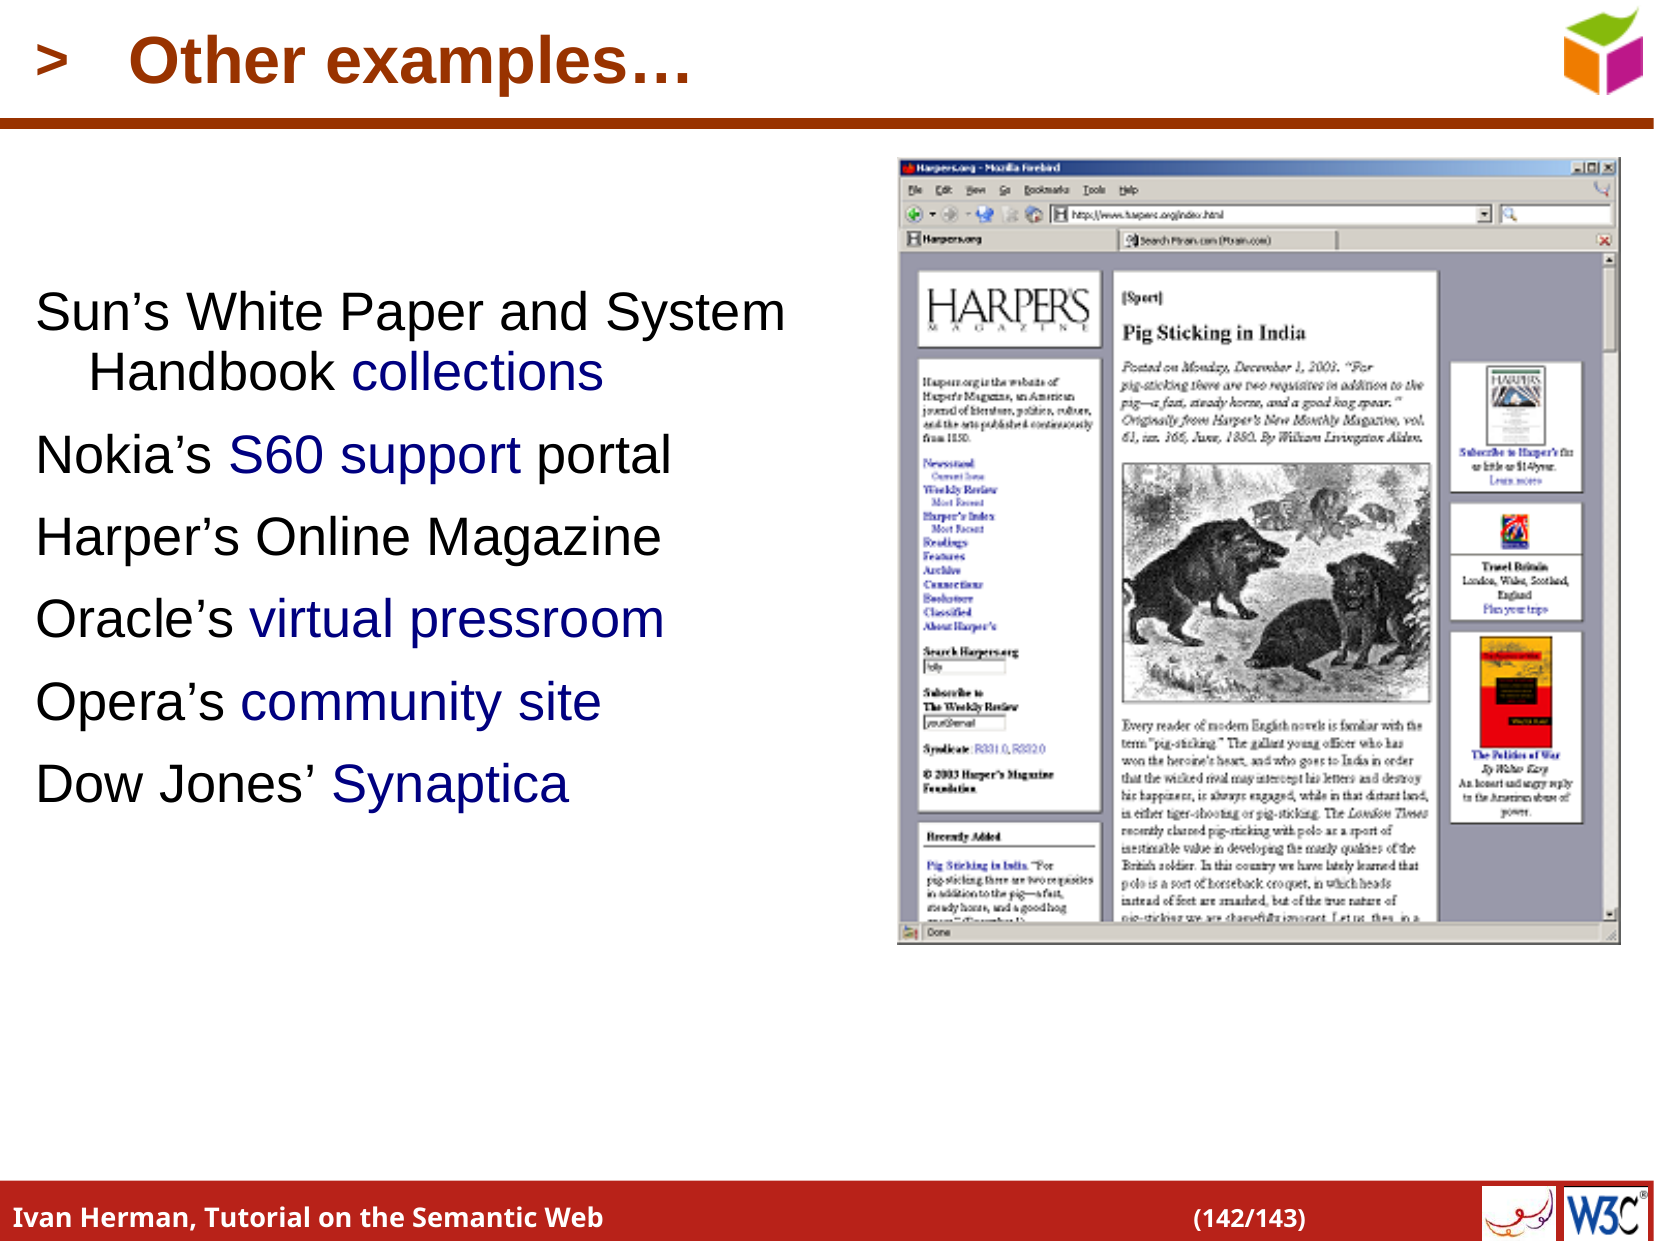

# Other examples…
Sun’s White Paper and System Handbook collections
Nokia’s S60 support portal
Harper’s Online Magazine
Oracle’s virtual pressroom
Opera’s community site
Dow Jones’ Synaptica